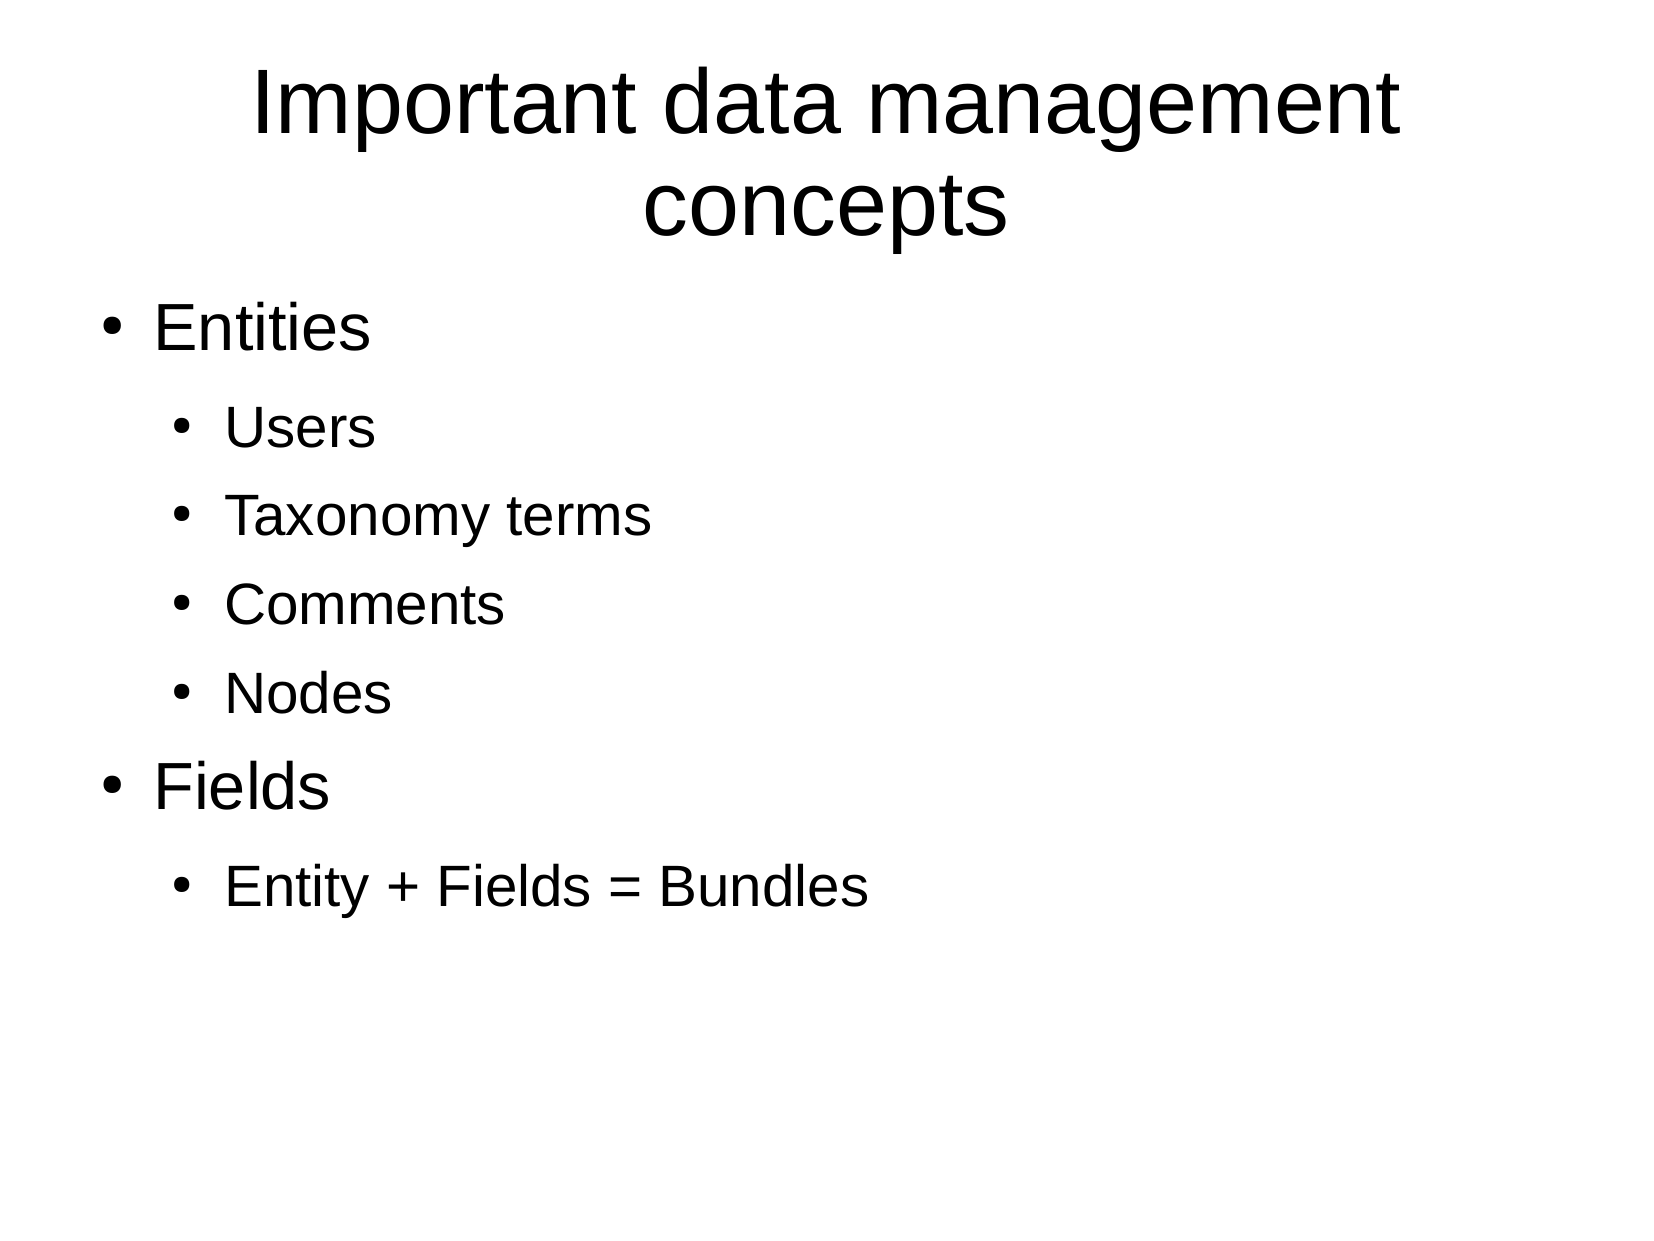

# Important data management concepts
Entities
Users
Taxonomy terms
Comments
Nodes
Fields
Entity + Fields = Bundles